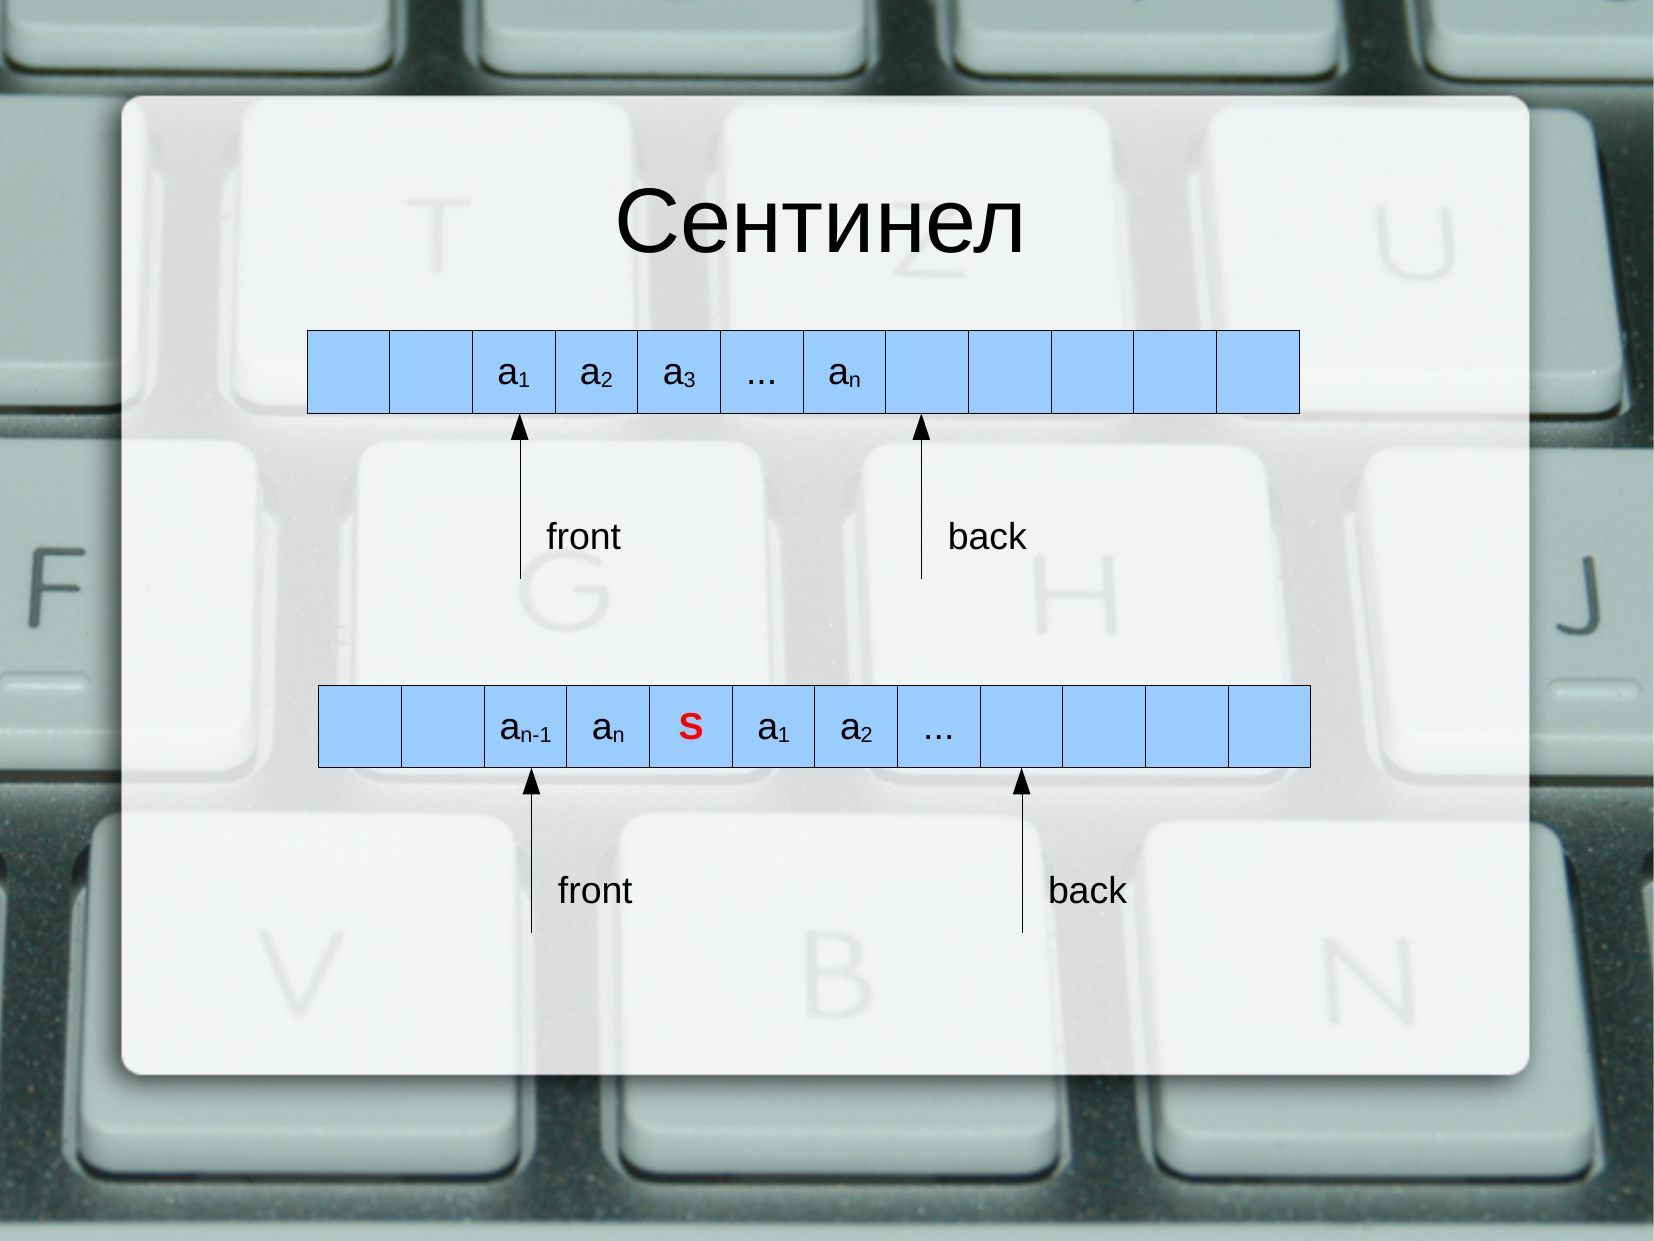

# Сентинел
a2
...
a1
a3
an
front
back
an
a1
...
an-1
S
a2
front
back